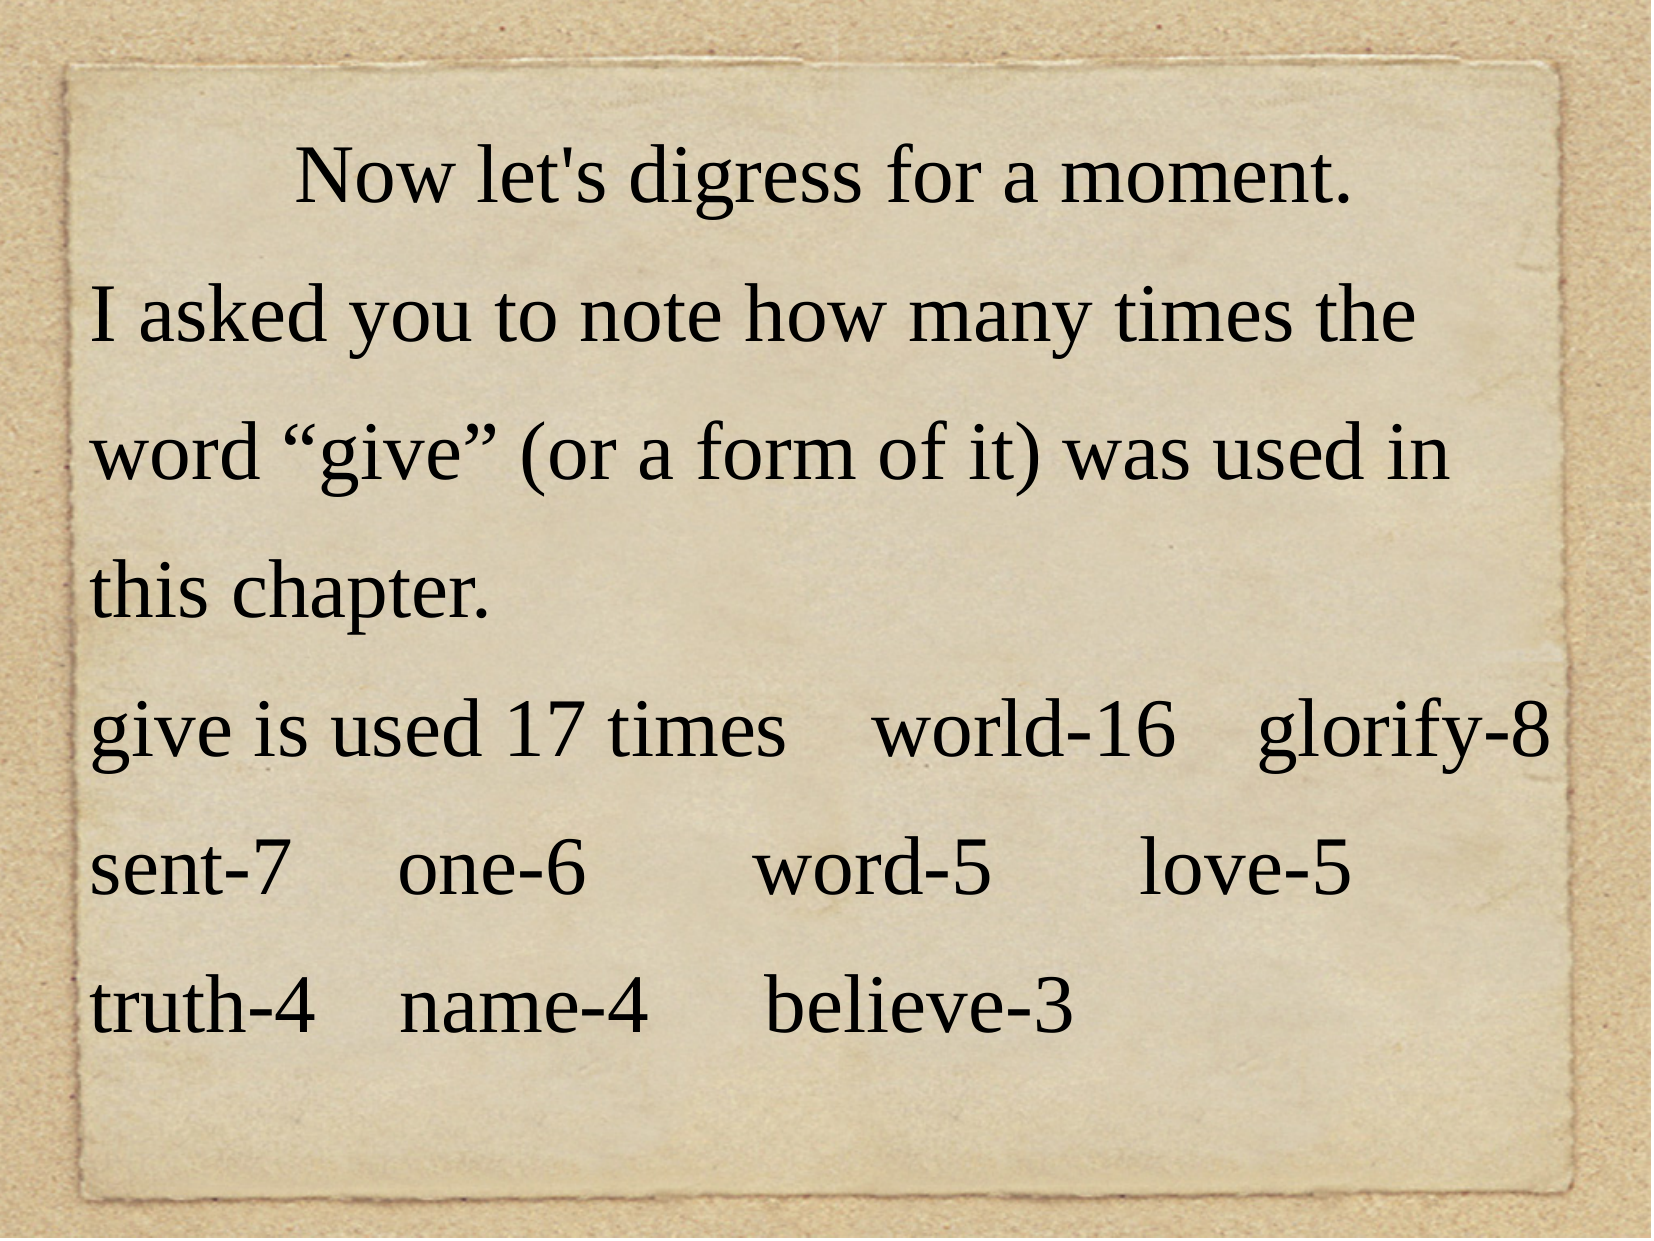

Now let's digress for a moment.
I asked you to note how many times the word “give” (or a form of it) was used in this chapter.
give is used 17 times world-16	 glorify-8
sent-7 one-6 word-5		love-5
truth-4 name-4		believe-3